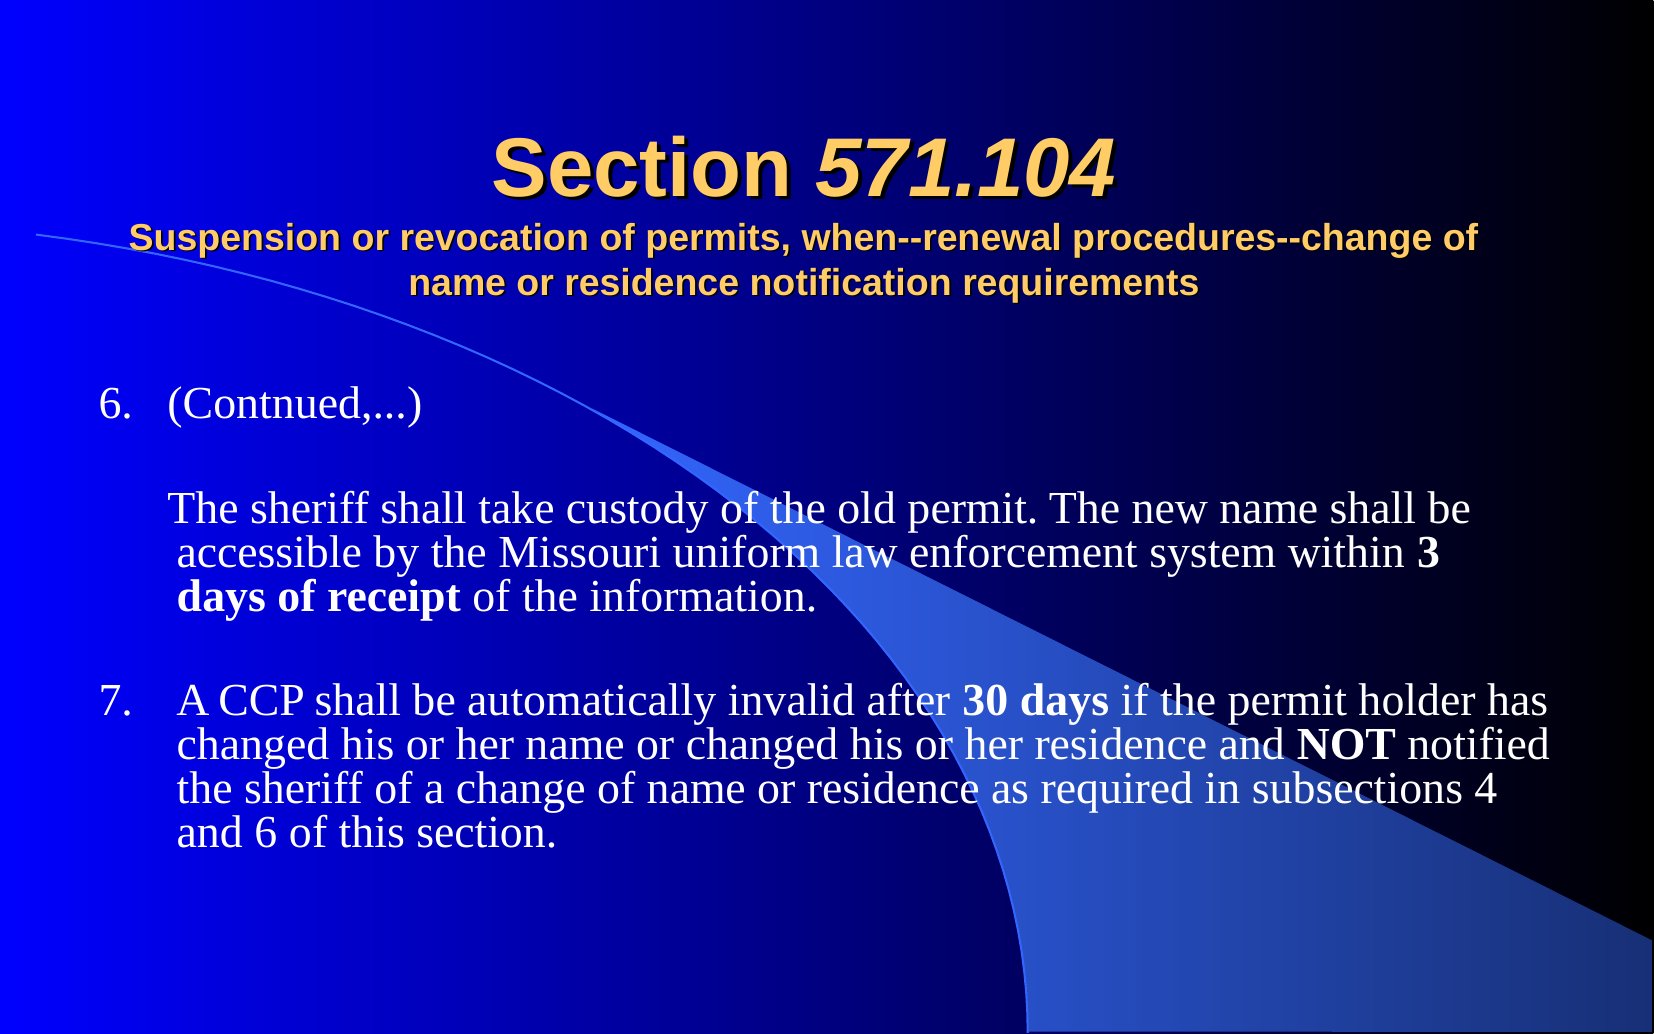

# Section 571.104 Suspension or revocation of permits, when--renewal procedures--change of name or residence notification requirements
6. (Contnued,...)
 The sheriff shall take custody of the old permit. The new name shall be accessible by the Missouri uniform law enforcement system within 3 days of receipt of the information.
7. A CCP shall be automatically invalid after 30 days if the permit holder has changed his or her name or changed his or her residence and NOT notified the sheriff of a change of name or residence as required in subsections 4 and 6 of this section.